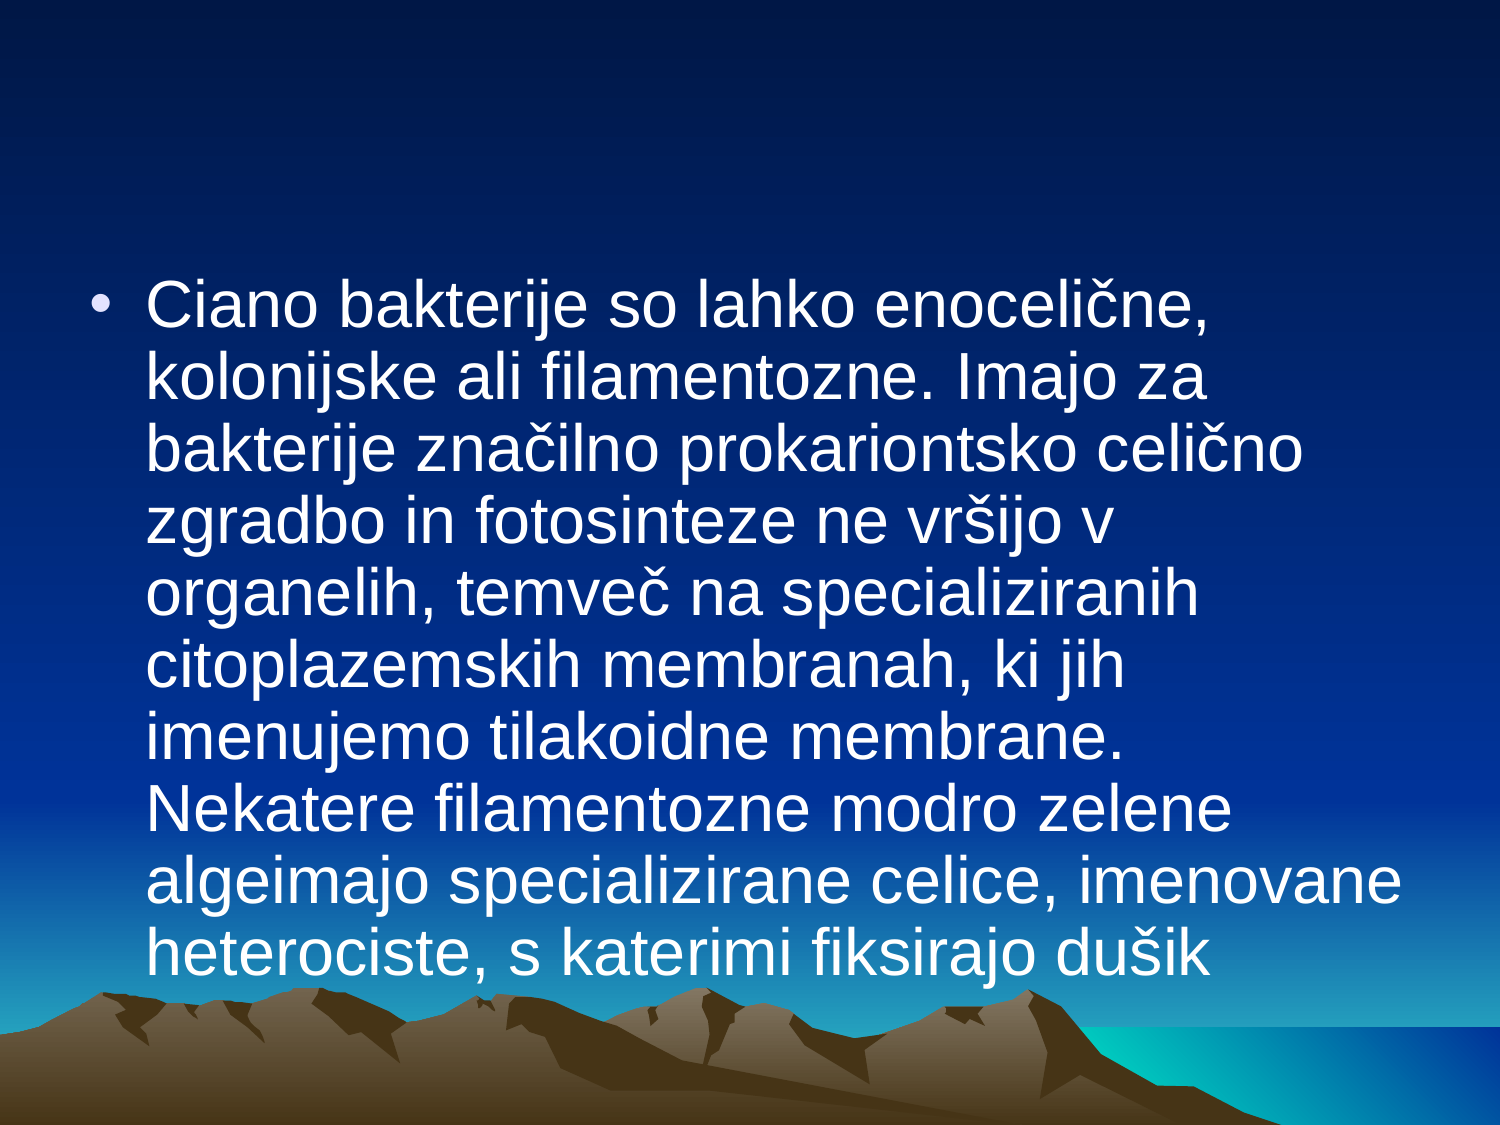

#
Ciano bakterije so lahko enocelične, kolonijske ali filamentozne. Imajo za bakterije značilno prokariontsko celično zgradbo in fotosinteze ne vršijo v organelih, temveč na specializiranih citoplazemskih membranah, ki jih imenujemo tilakoidne membrane. Nekatere filamentozne modro zelene algeimajo specializirane celice, imenovane heterociste, s katerimi fiksirajo dušik